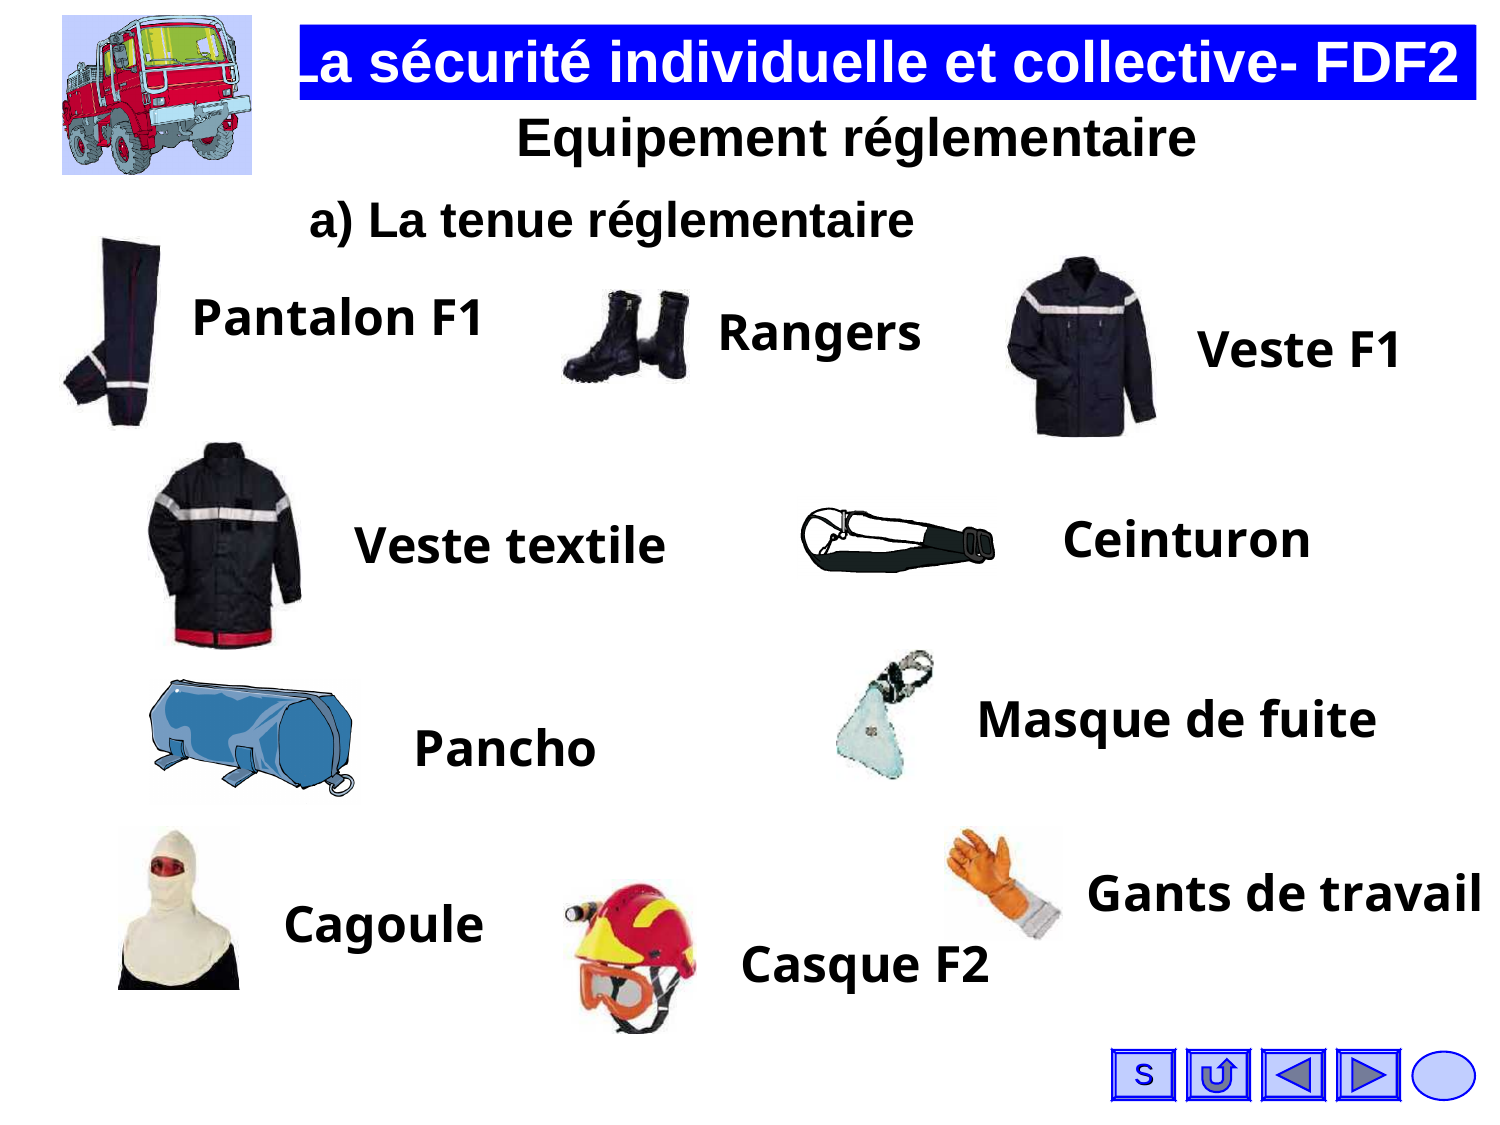

FDF2
La sécurité individuelle et collective- FDF2
La surveillance active - FDF2
Equipement réglementaire
a) La tenue réglementaire
Pantalon F1
Veste F1
Rangers
Veste textile
Ceinturon
Masque de fuite
Pancho
Cagoule
Gants de travail
Casque F2